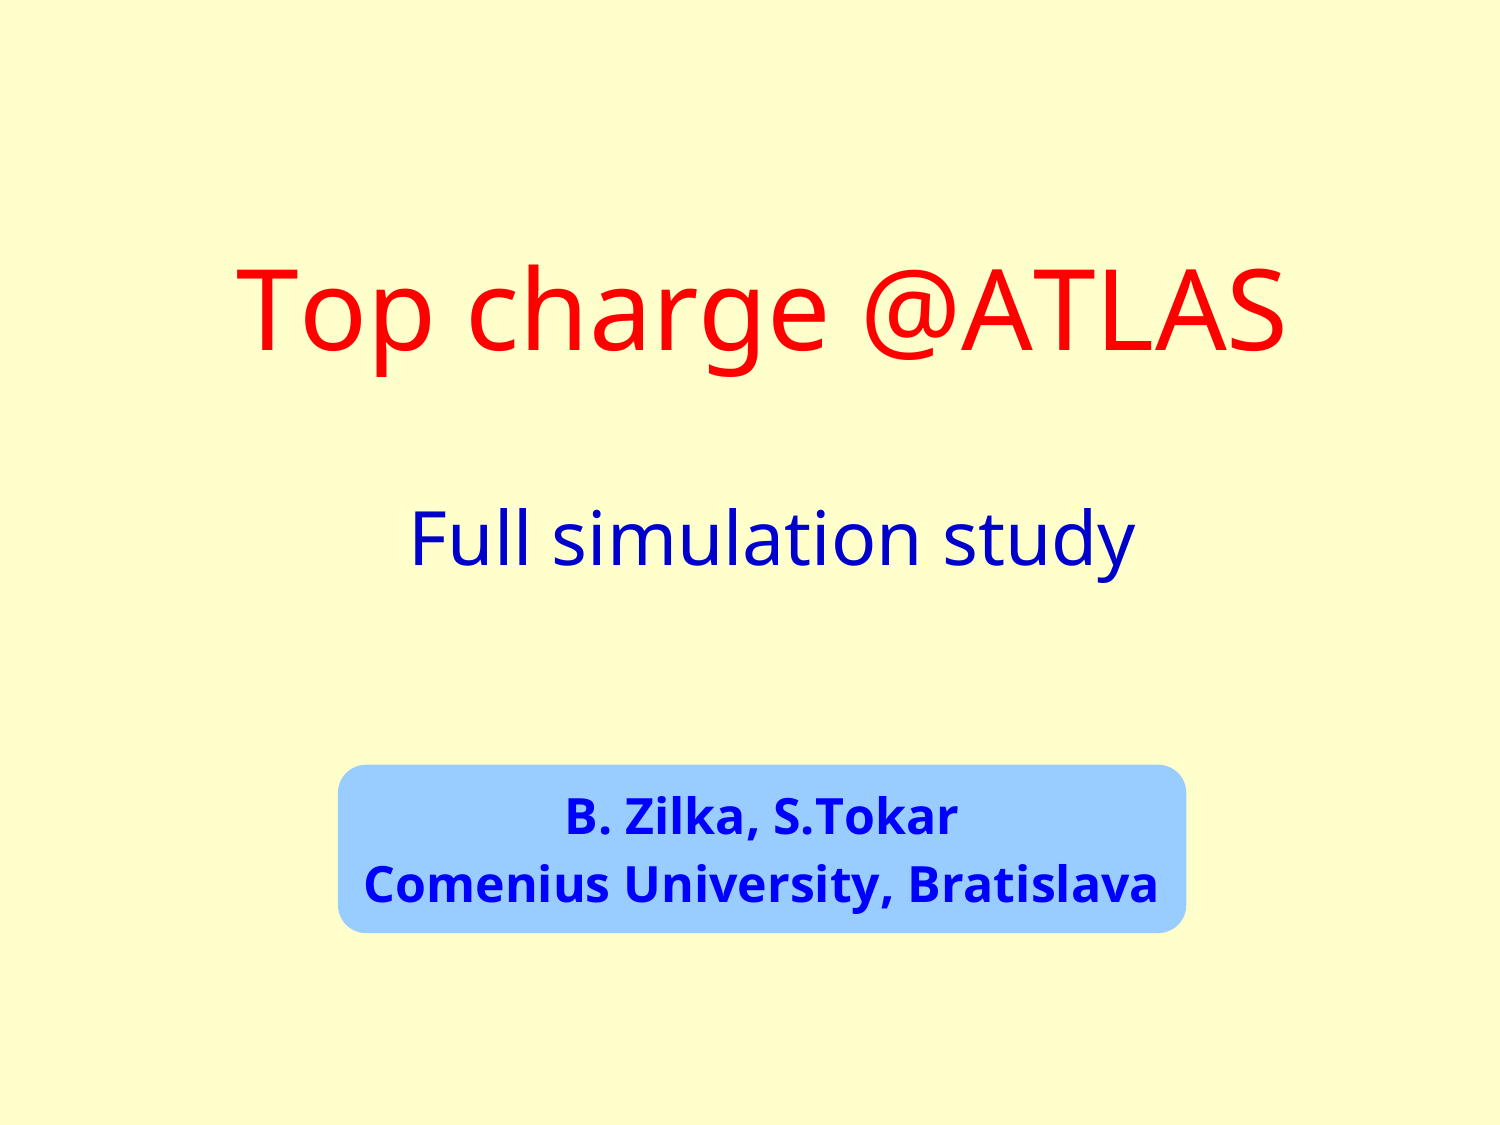

Top charge @ATLAS
 Full simulation study
B. Zilka, S.Tokar
Comenius University, Bratislava